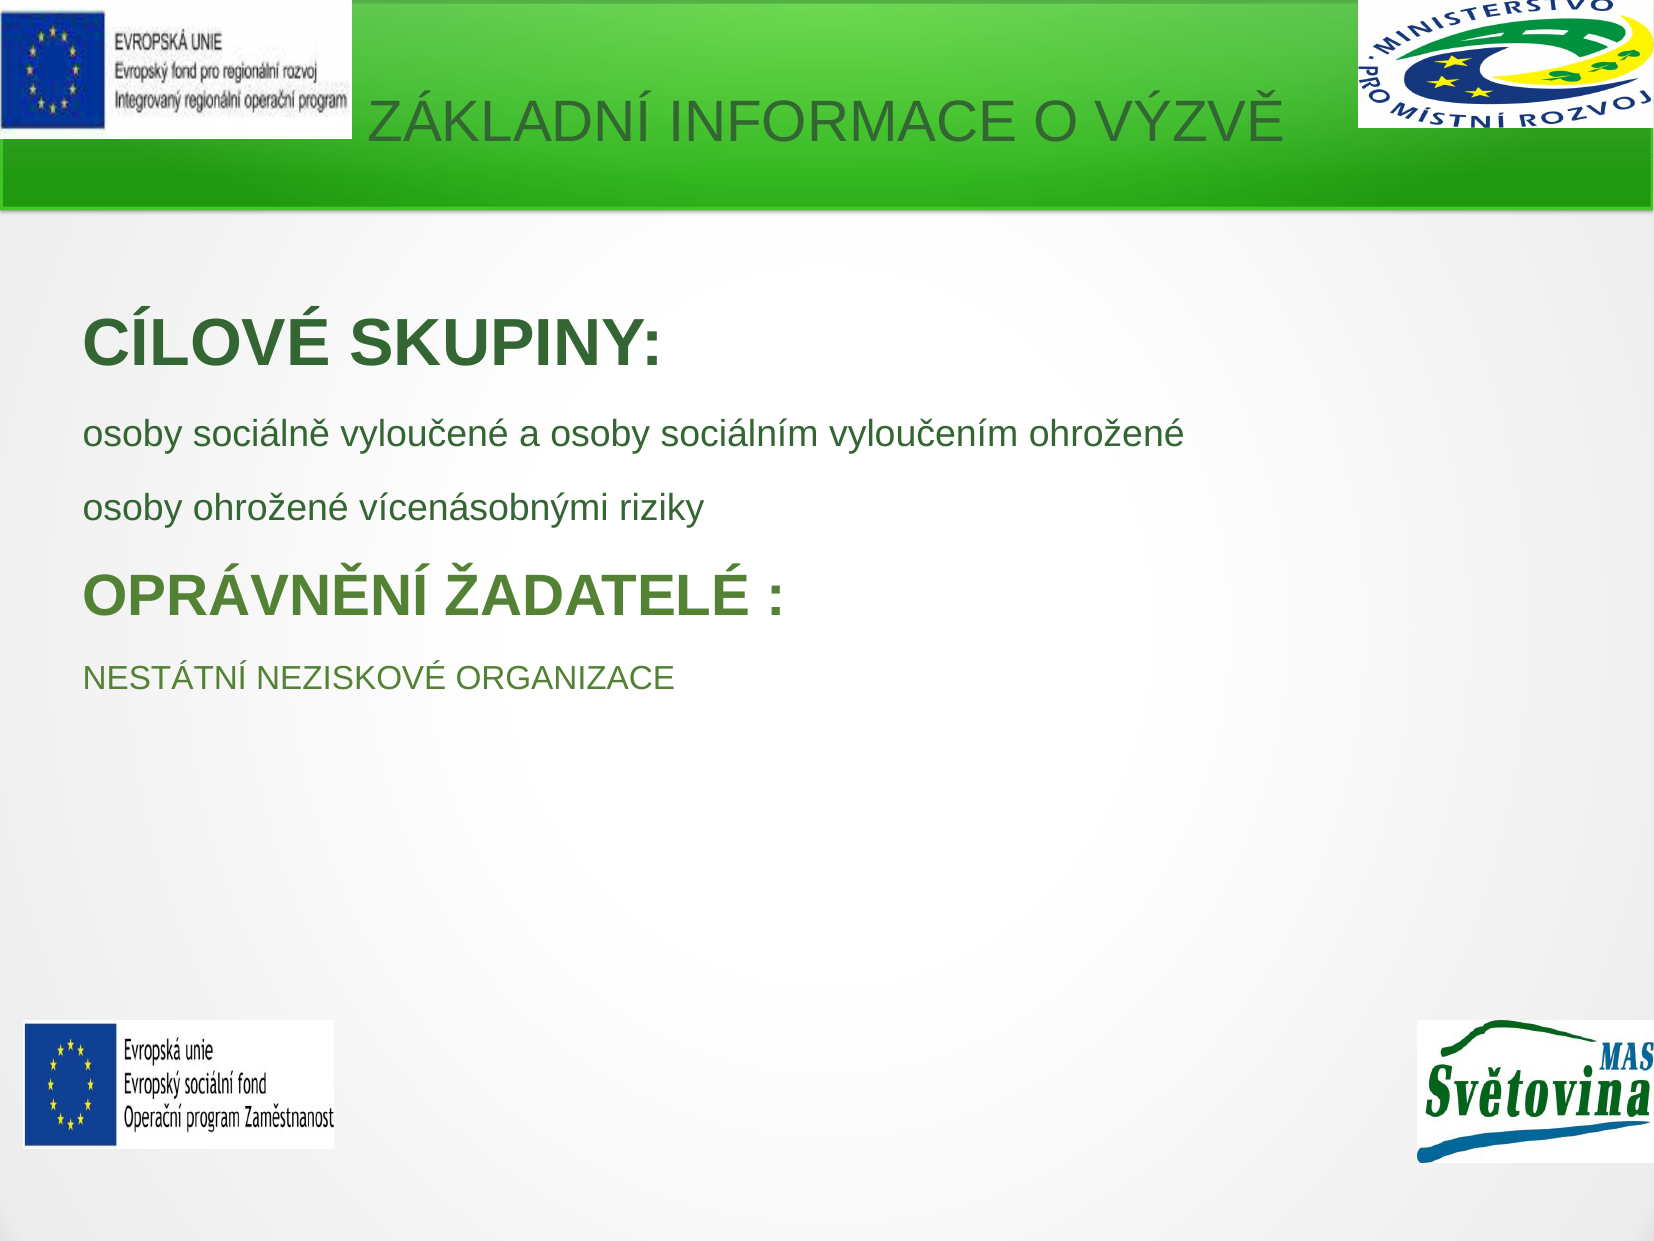

# ZÁKLADNÍ INFORMACE O VÝZVĚ
CÍLOVÉ SKUPINY:
osoby sociálně vyloučené a osoby sociálním vyloučením ohrožené
osoby ohrožené vícenásobnými riziky
OPRÁVNĚNÍ ŽADATELÉ :
NESTÁTNÍ NEZISKOVÉ ORGANIZACE